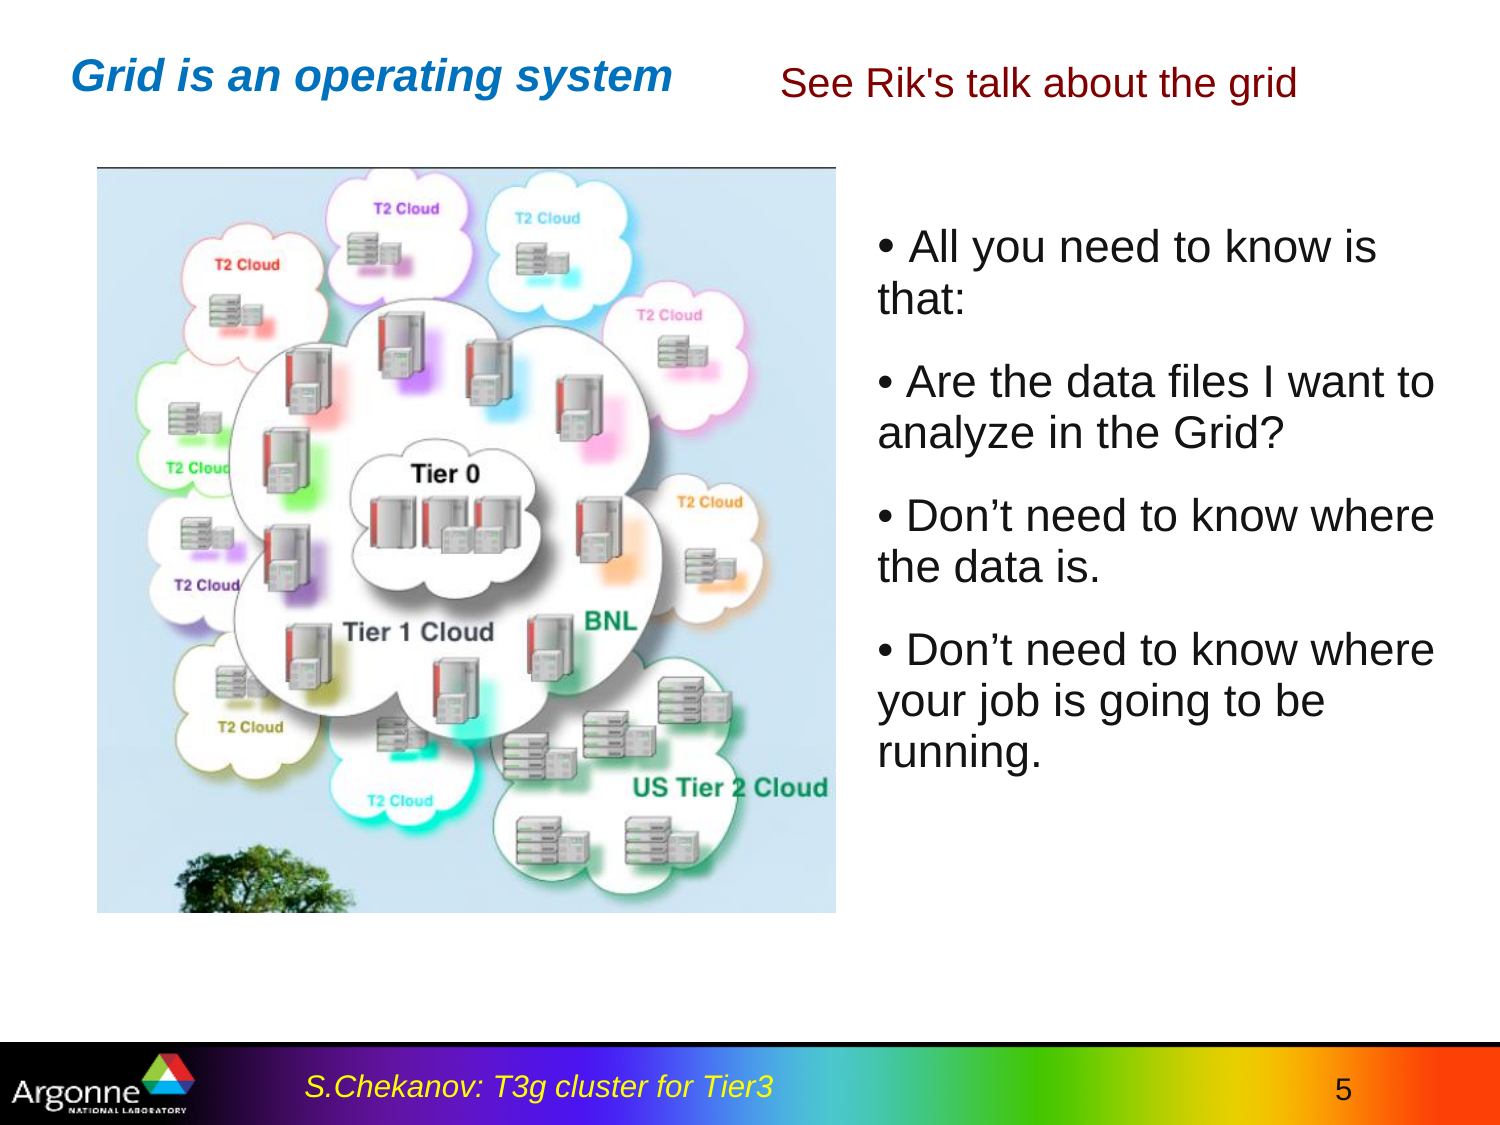

See Rik's talk about the grid
# Grid is an operating system
 All you need to know is that:
 Are the data files I want to analyze in the Grid?
 Don’t need to know where the data is.
 Don’t need to know where your job is going to be running.